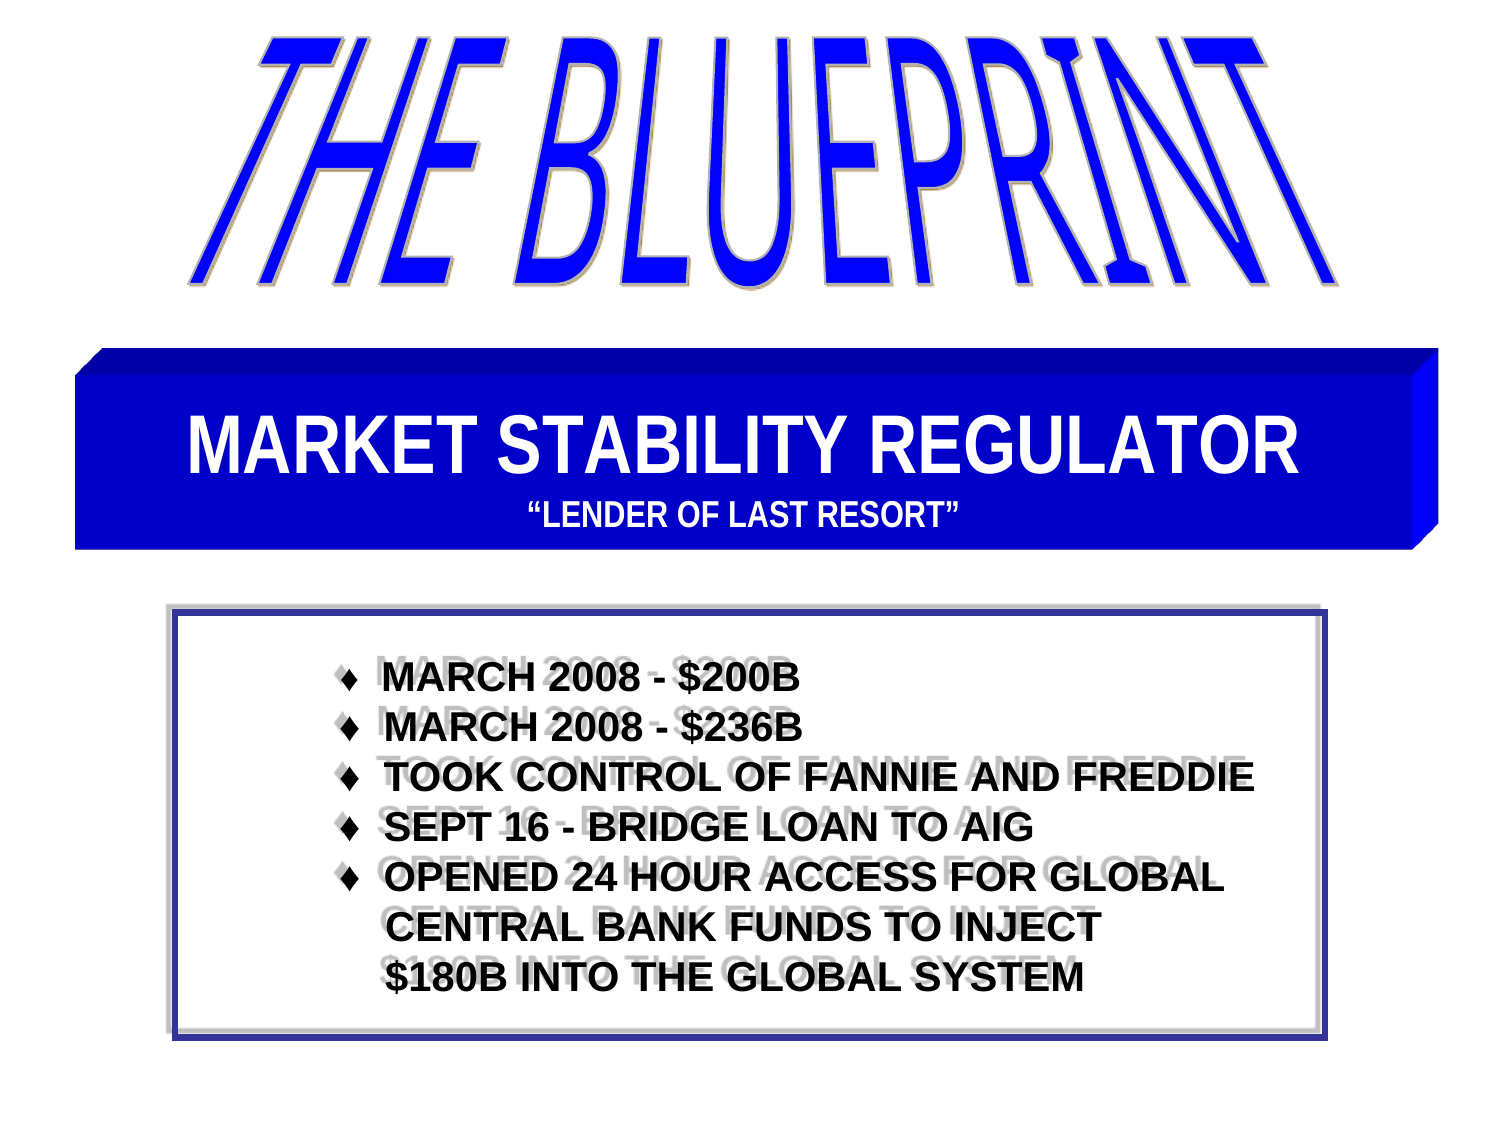

THE BLUEPRINT
MARKET STABILITY REGULATOR
“LENDER OF LAST RESORT”
MARKET STABILITY REGULATOR
“LENDER OF LAST RESORT”
	♦ MARCH 2008 - $200B
 ♦ MARCH 2008 - $236B
 ♦ TOOK CONTROL OF FANNIE AND FREDDIE
 ♦ SEPT 16 - BRIDGE LOAN TO AIG
 ♦ OPENED 24 HOUR ACCESS FOR GLOBAL
 CENTRAL BANK FUNDS TO INJECT
 $180B INTO THE GLOBAL SYSTEM